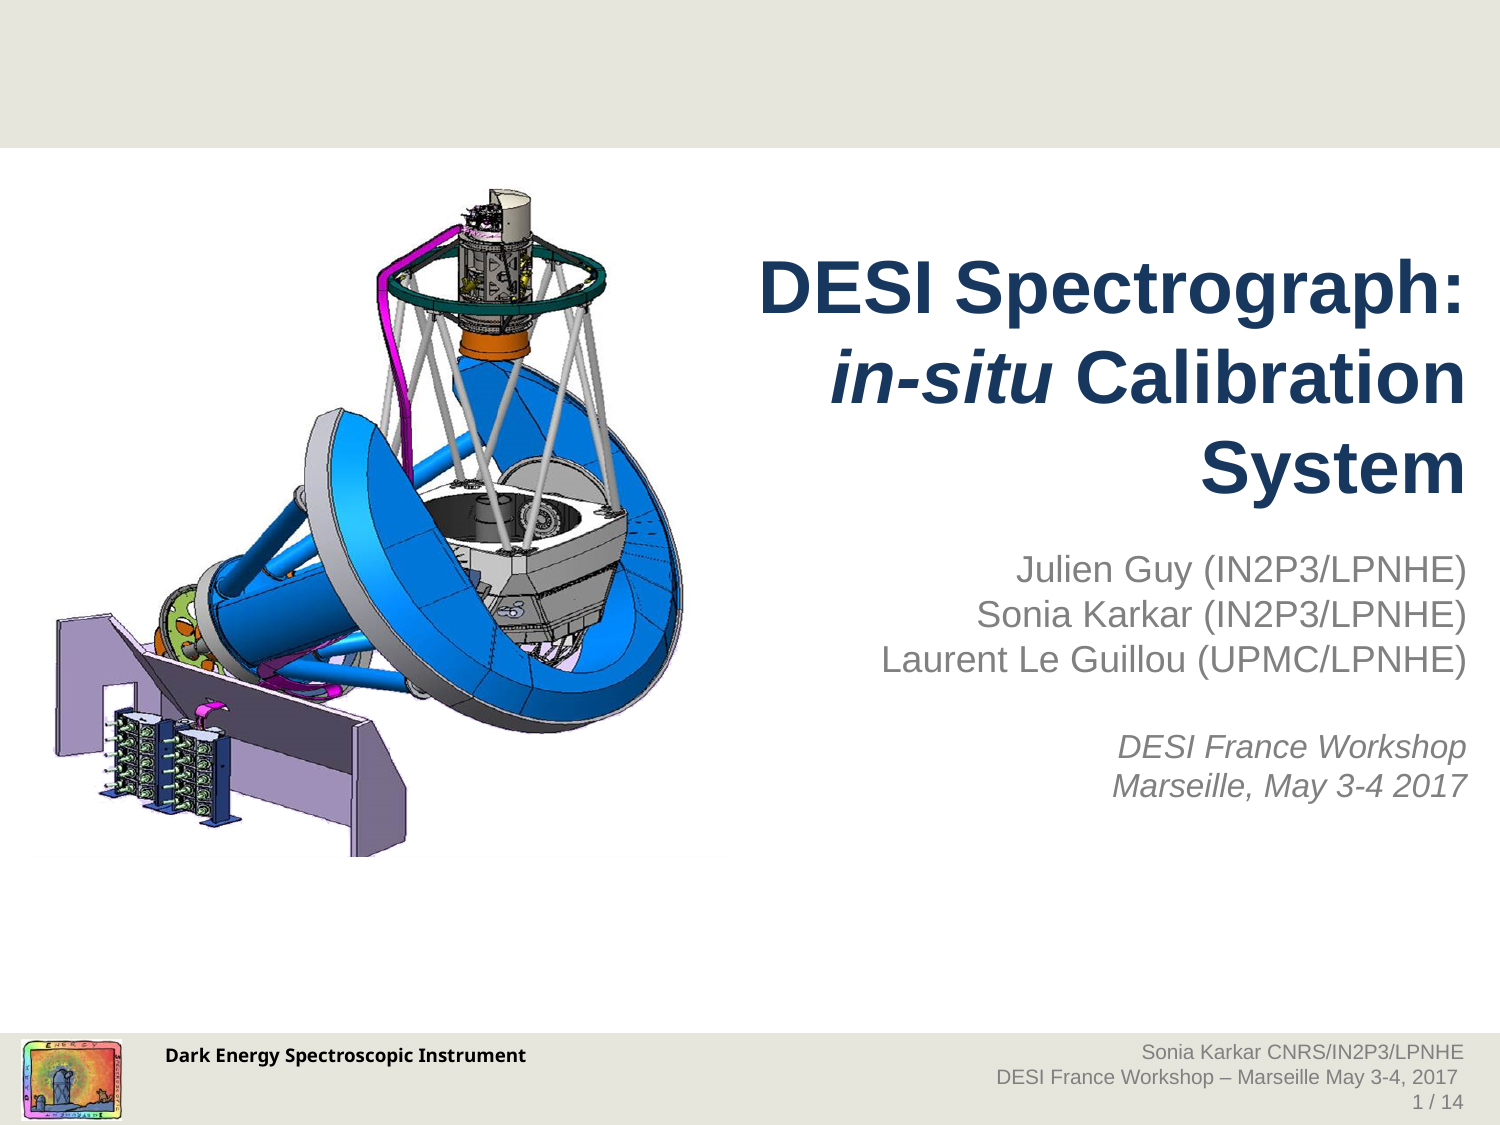

# DESI Spectrograph: in-situ Calibration System
Julien Guy (IN2P3/LPNHE)
Sonia Karkar (IN2P3/LPNHE)
Laurent Le Guillou (UPMC/LPNHE)
DESI France Workshop
Marseille, May 3-4 2017